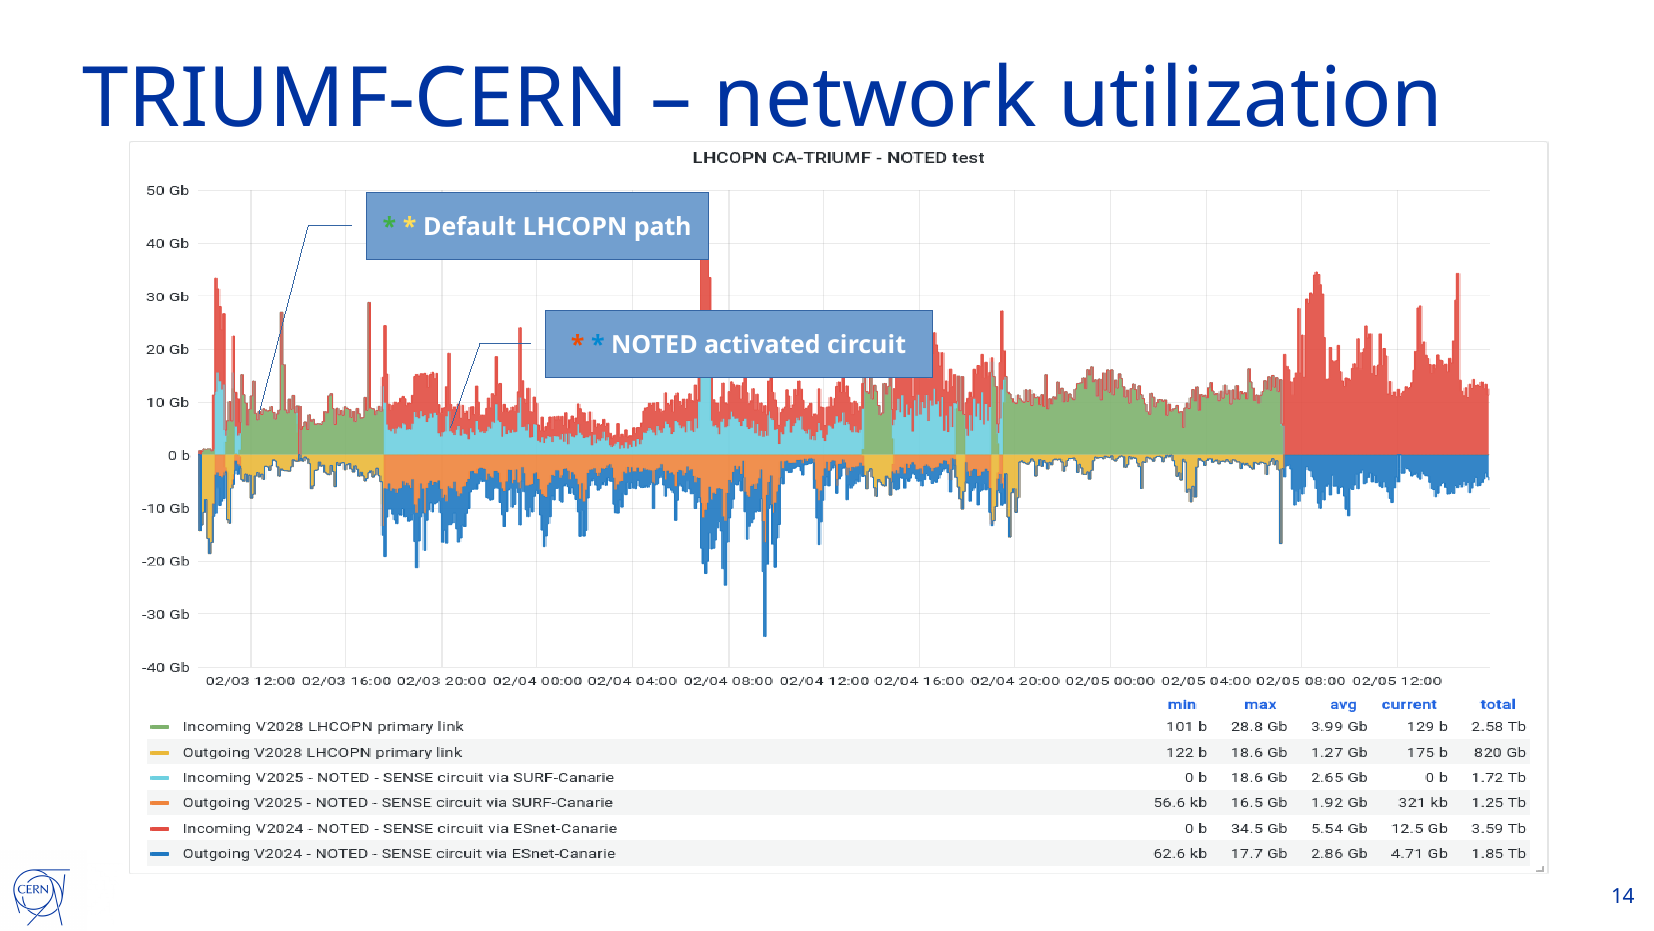

# TRIUMF-CERN – network utilization
* * Default LHCOPN path
* * NOTED activated circuit